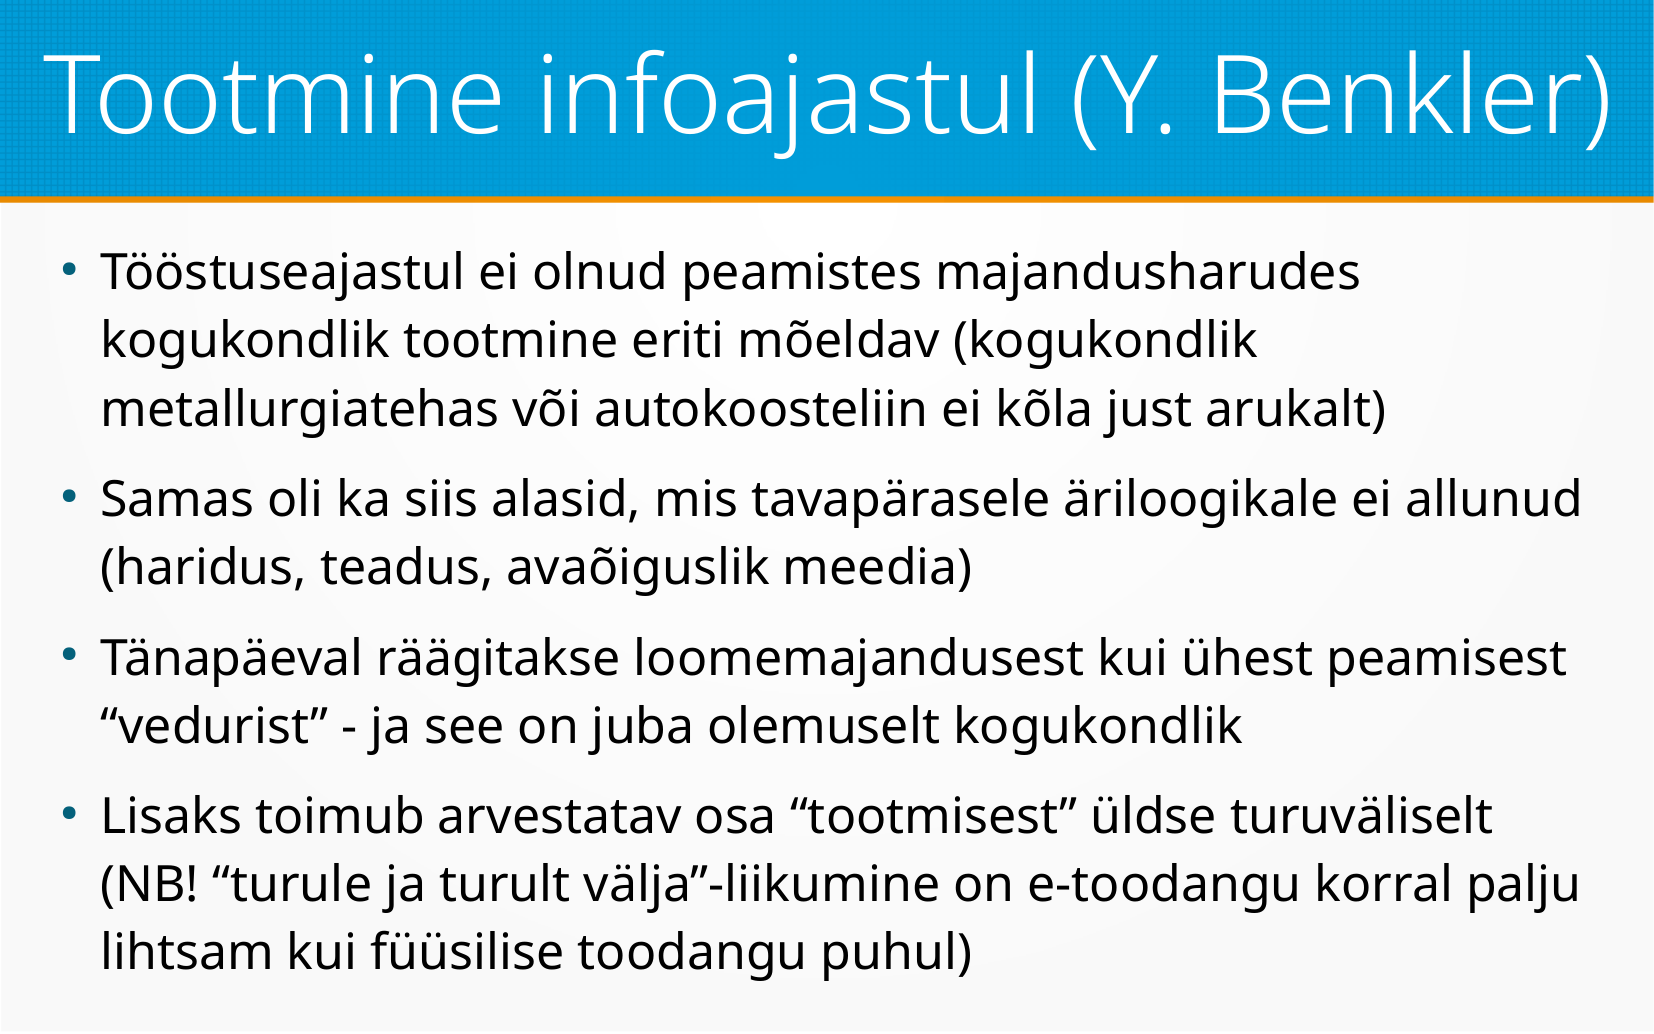

# Tootmine infoajastul (Y. Benkler)
Tööstuseajastul ei olnud peamistes majandusharudes kogukondlik tootmine eriti mõeldav (kogukondlik metallurgiatehas või autokoosteliin ei kõla just arukalt)
Samas oli ka siis alasid, mis tavapärasele äriloogikale ei allunud (haridus, teadus, avaõiguslik meedia)
Tänapäeval räägitakse loomemajandusest kui ühest peamisest “vedurist” - ja see on juba olemuselt kogukondlik
Lisaks toimub arvestatav osa “tootmisest” üldse turuväliselt (NB! “turule ja turult välja”-liikumine on e-toodangu korral palju lihtsam kui füüsilise toodangu puhul)